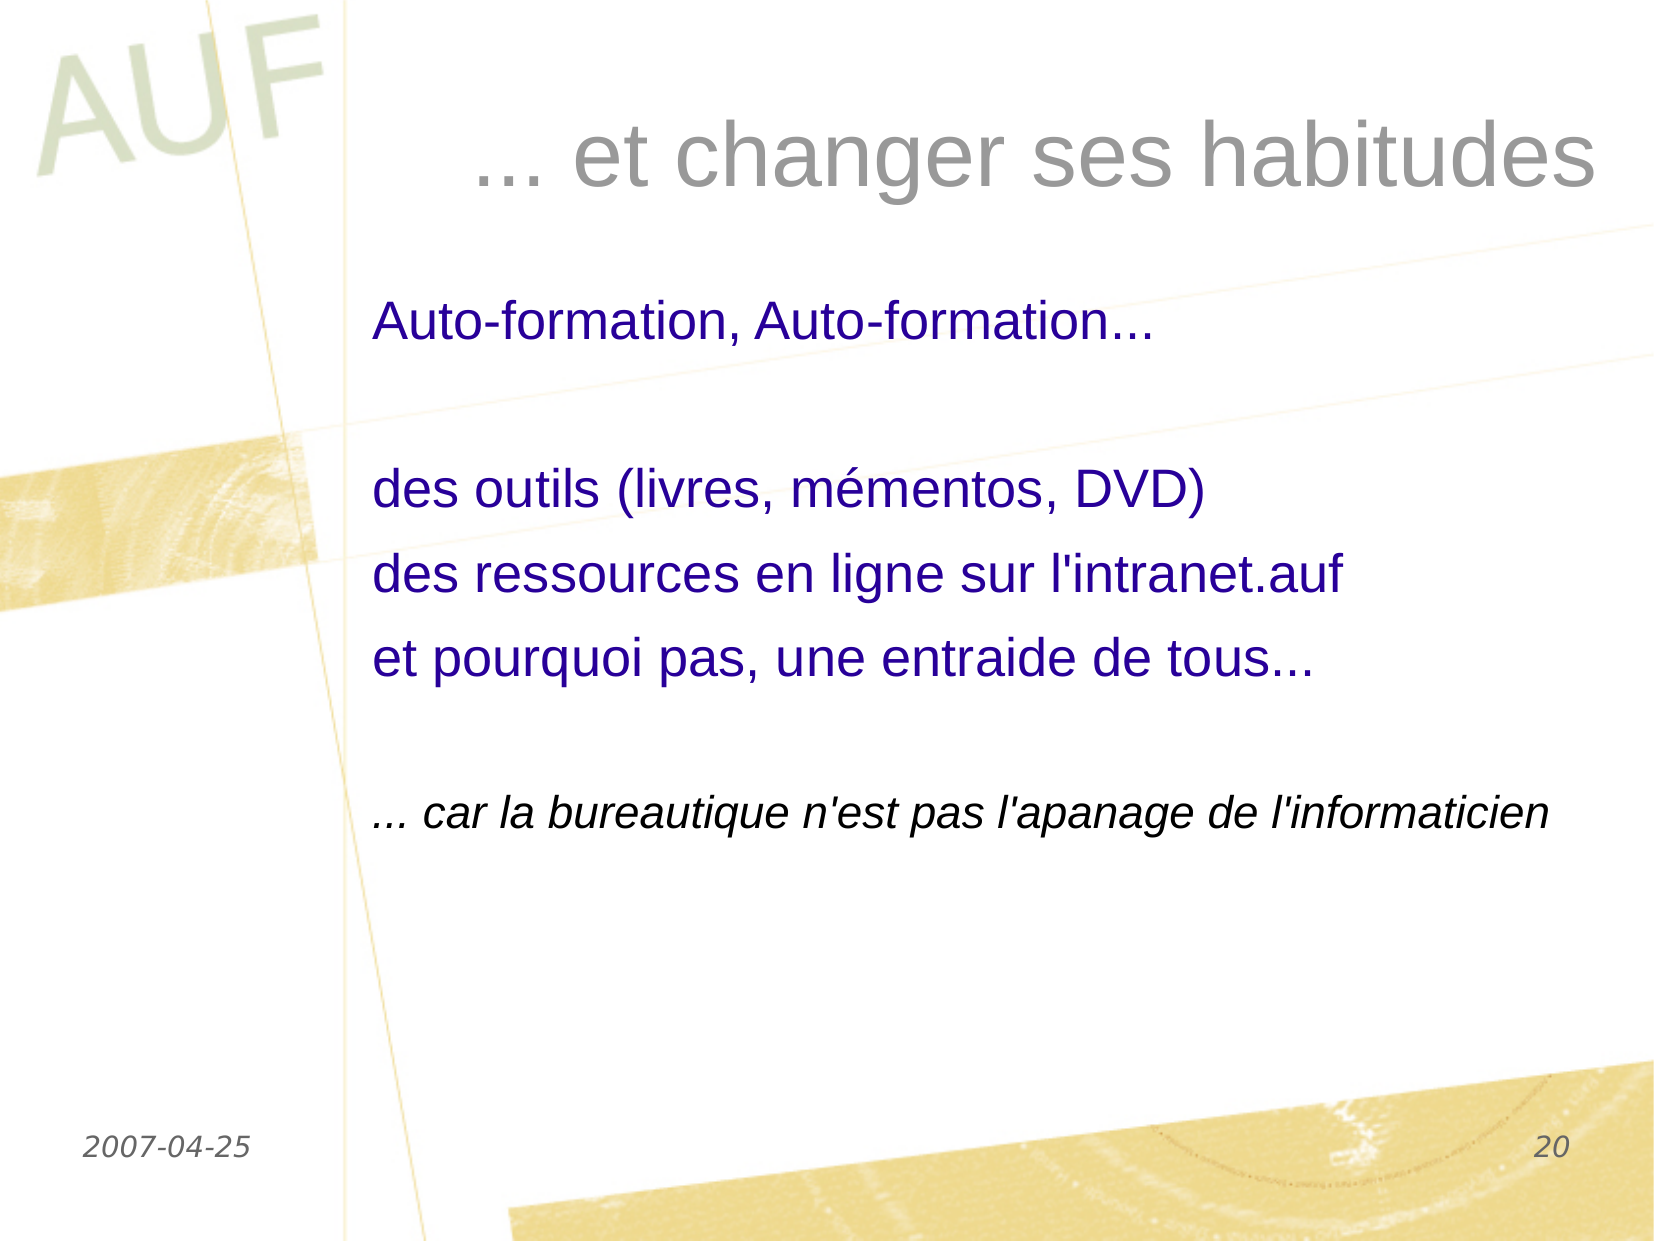

# ... et changer ses habitudes
Auto-formation, Auto-formation...
des outils (livres, mémentos, DVD)
des ressources en ligne sur l'intranet.auf
et pourquoi pas, une entraide de tous...
... car la bureautique n'est pas l'apanage de l'informaticien
2007-04-25
20